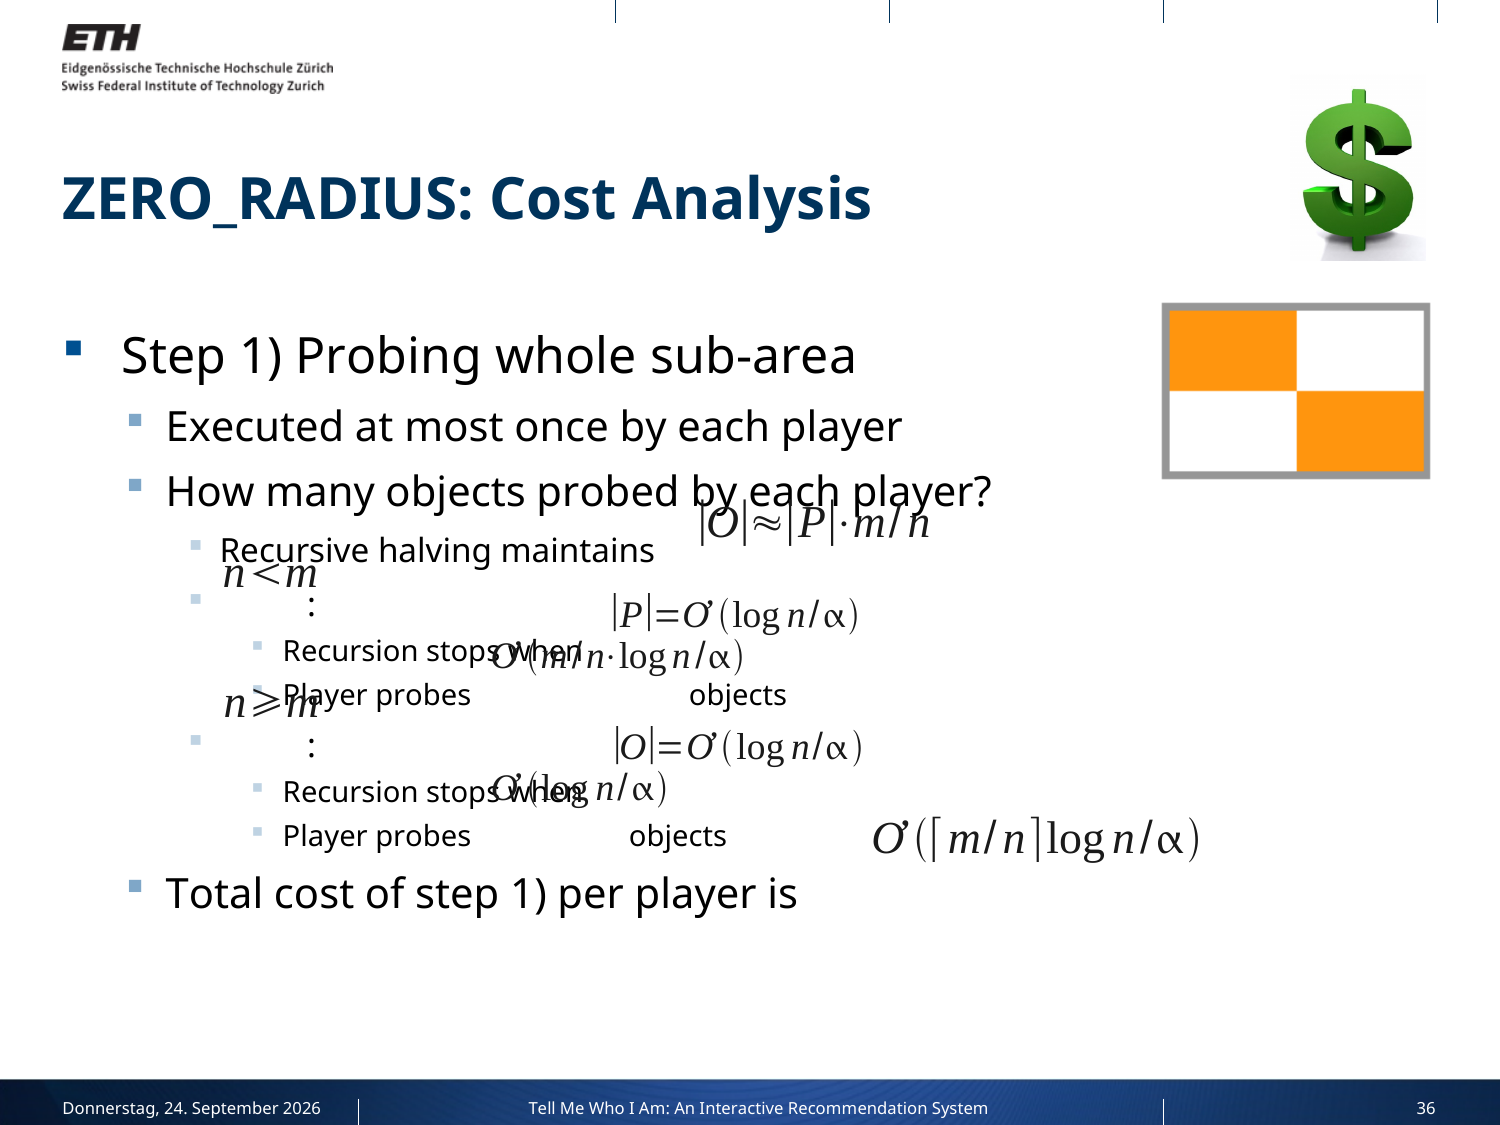

# ZERO_RADIUS: Cost Analysis
Step 1) Probing whole sub-area
Executed at most once by each player
How many objects probed by each player?
Recursive halving maintains
 :
Recursion stops when
Player probes objects
 :
Recursion stops when
Player probes objects
Total cost of step 1) per player is
36